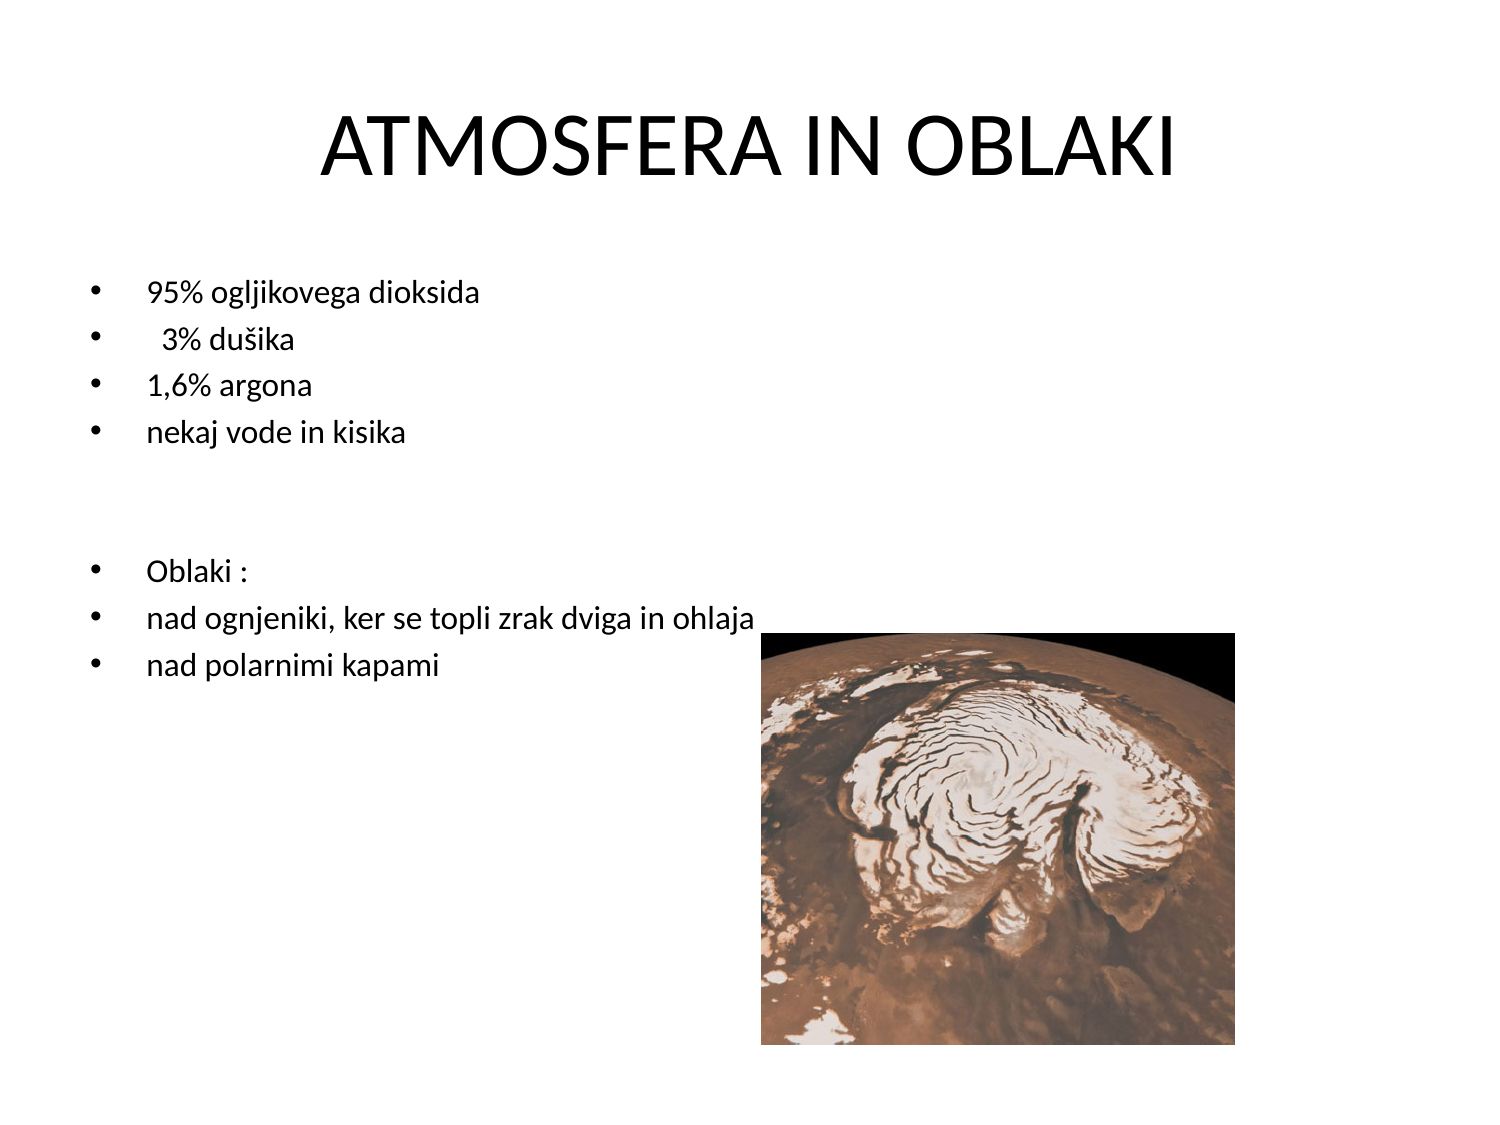

# ATMOSFERA IN OBLAKI
95% ogljikovega dioksida
 3% dušika
1,6% argona
nekaj vode in kisika
Oblaki :
nad ognjeniki, ker se topli zrak dviga in ohlaja
nad polarnimi kapami